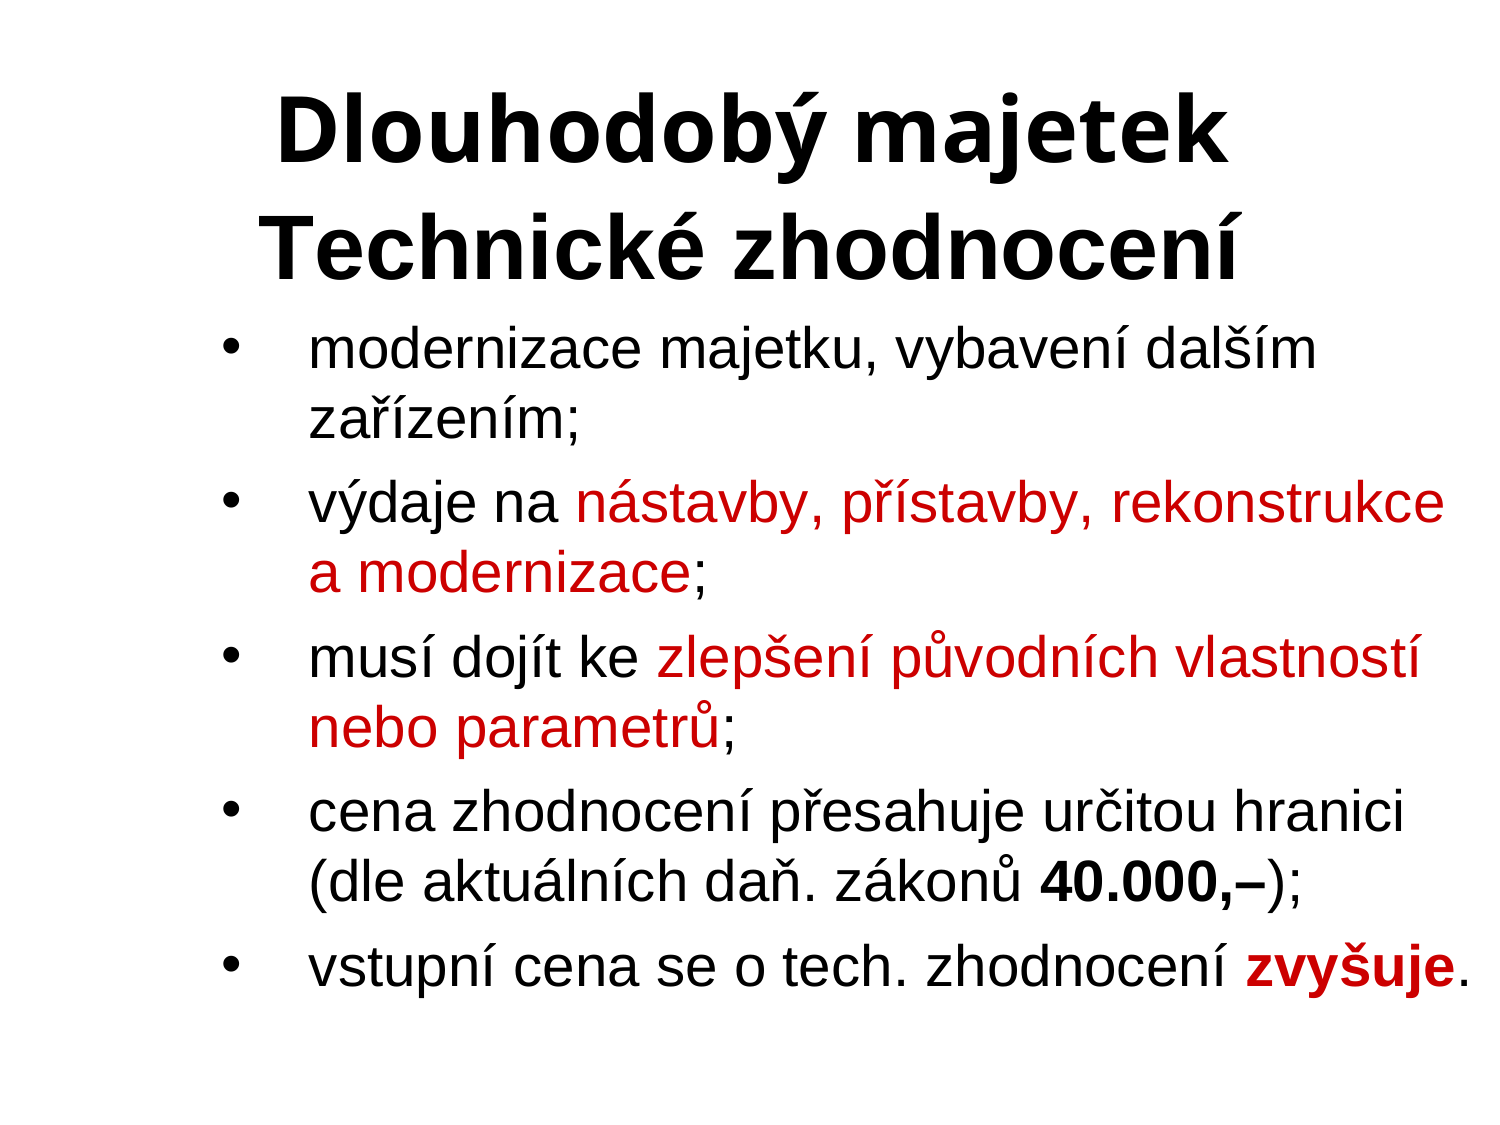

Dlouhodobý majetek
# Technické zhodnocení
modernizace majetku, vybavení dalším zařízením;
výdaje na nástavby, přístavby, rekonstrukce a modernizace;
musí dojít ke zlepšení původních vlastností nebo parametrů;
cena zhodnocení přesahuje určitou hranici (dle aktuálních daň. zákonů 40.000,–);
vstupní cena se o tech. zhodnocení zvyšuje.